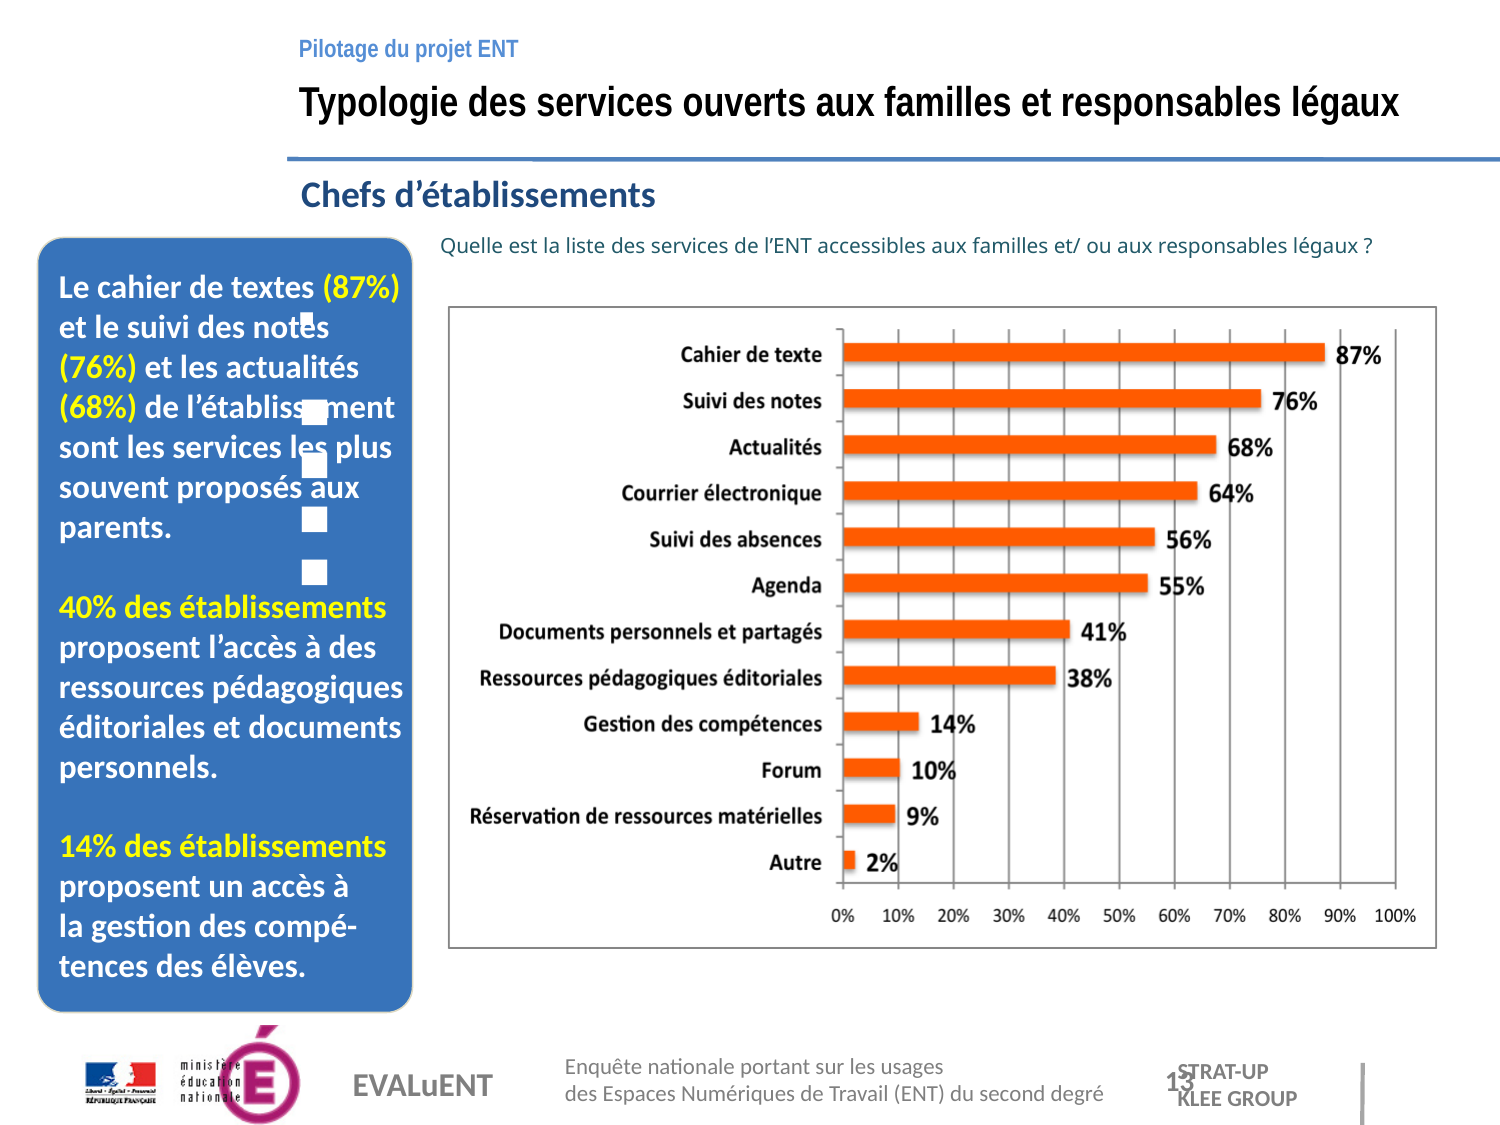

Pilotage du projet ENT
Typologie des services ouverts aux familles et responsables légaux
Chefs d’établissements
Quelle est la liste des services de l’ENT accessibles aux familles et/ ou aux responsables légaux ?
Le cahier de textes (87%) et le suivi des notes (76%) et les actualités (68%) de l’établissement sont les services les plus souvent proposés aux parents.
40% des établissements proposent l’accès à des ressources pédagogiques éditoriales et documents personnels.
14% des établissements proposent un accès à
la gestion des compé-
tences des élèves.